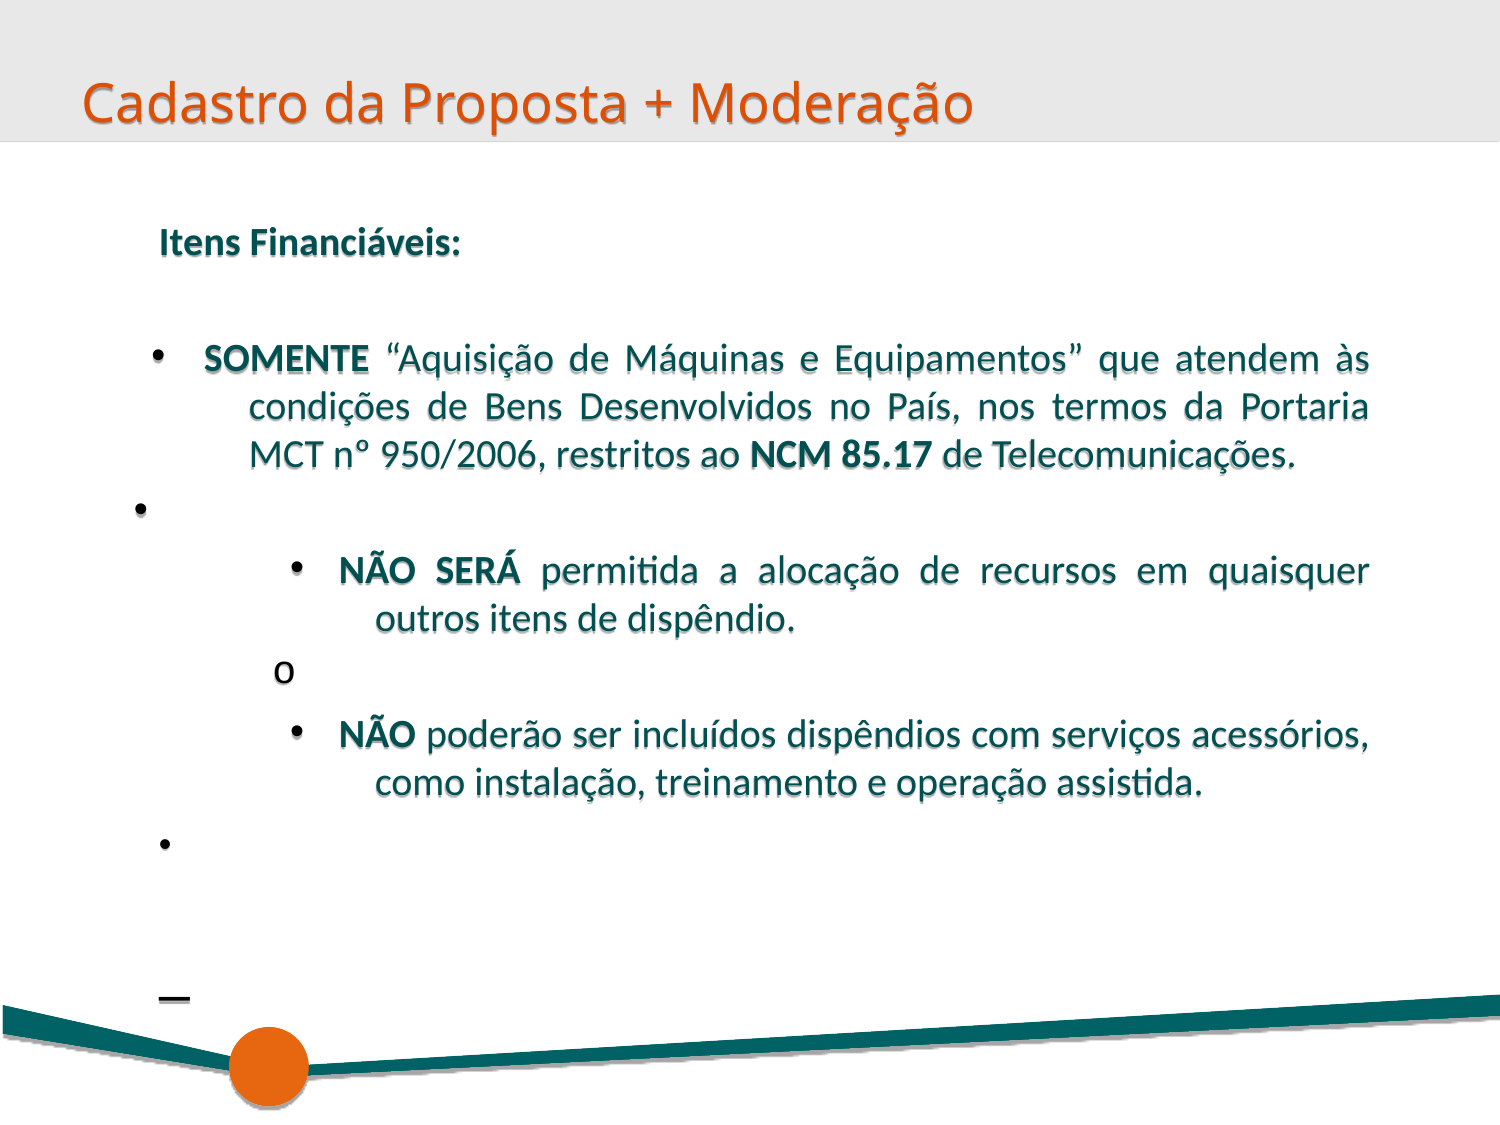

# Cadastro da Proposta + Moderação
Itens Financiáveis:
SOMENTE “Aquisição de Máquinas e Equipamentos” que atendem às condições de Bens Desenvolvidos no País, nos termos da Portaria MCT nº 950/2006, restritos ao NCM 85.17 de Telecomunicações.
NÃO SERÁ permitida a alocação de recursos em quaisquer outros itens de dispêndio.
NÃO poderão ser incluídos dispêndios com serviços acessórios, como instalação, treinamento e operação assistida.